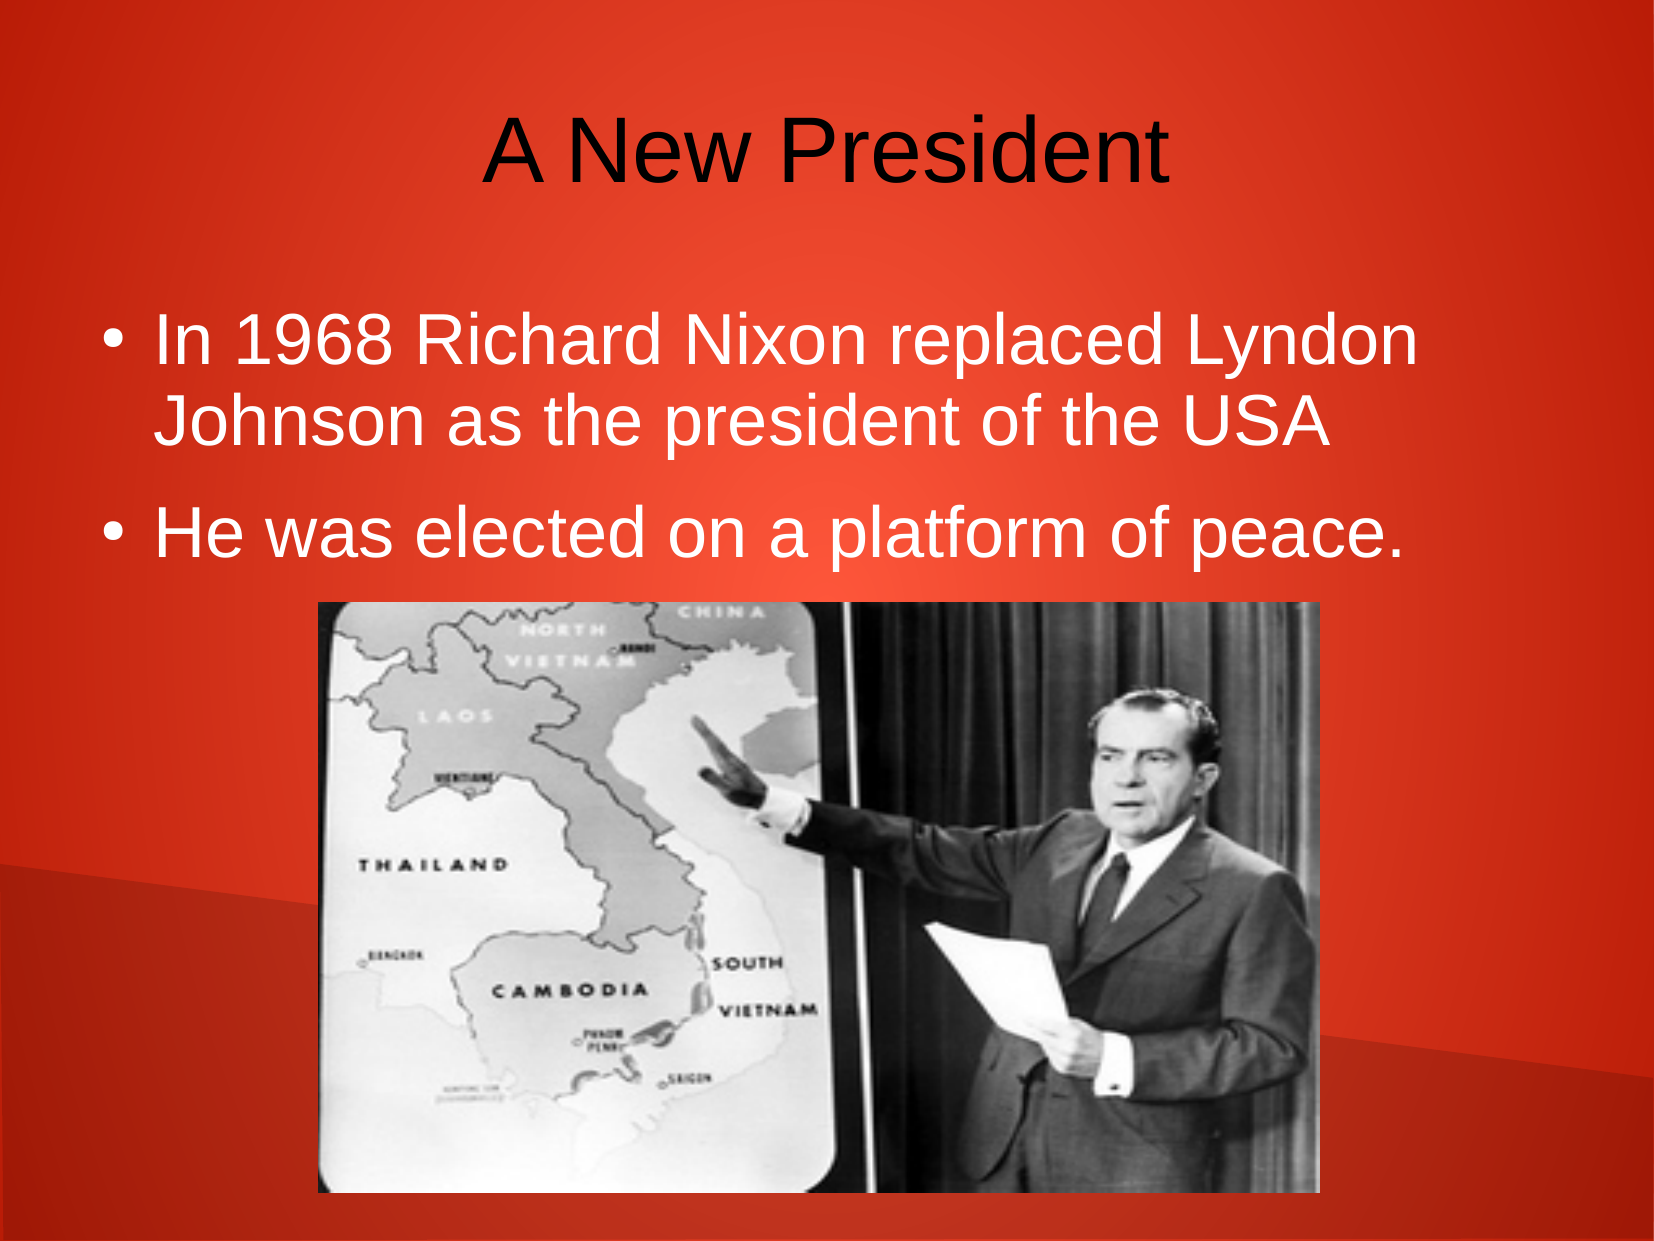

# A New President
In 1968 Richard Nixon replaced Lyndon Johnson as the president of the USA
He was elected on a platform of peace.